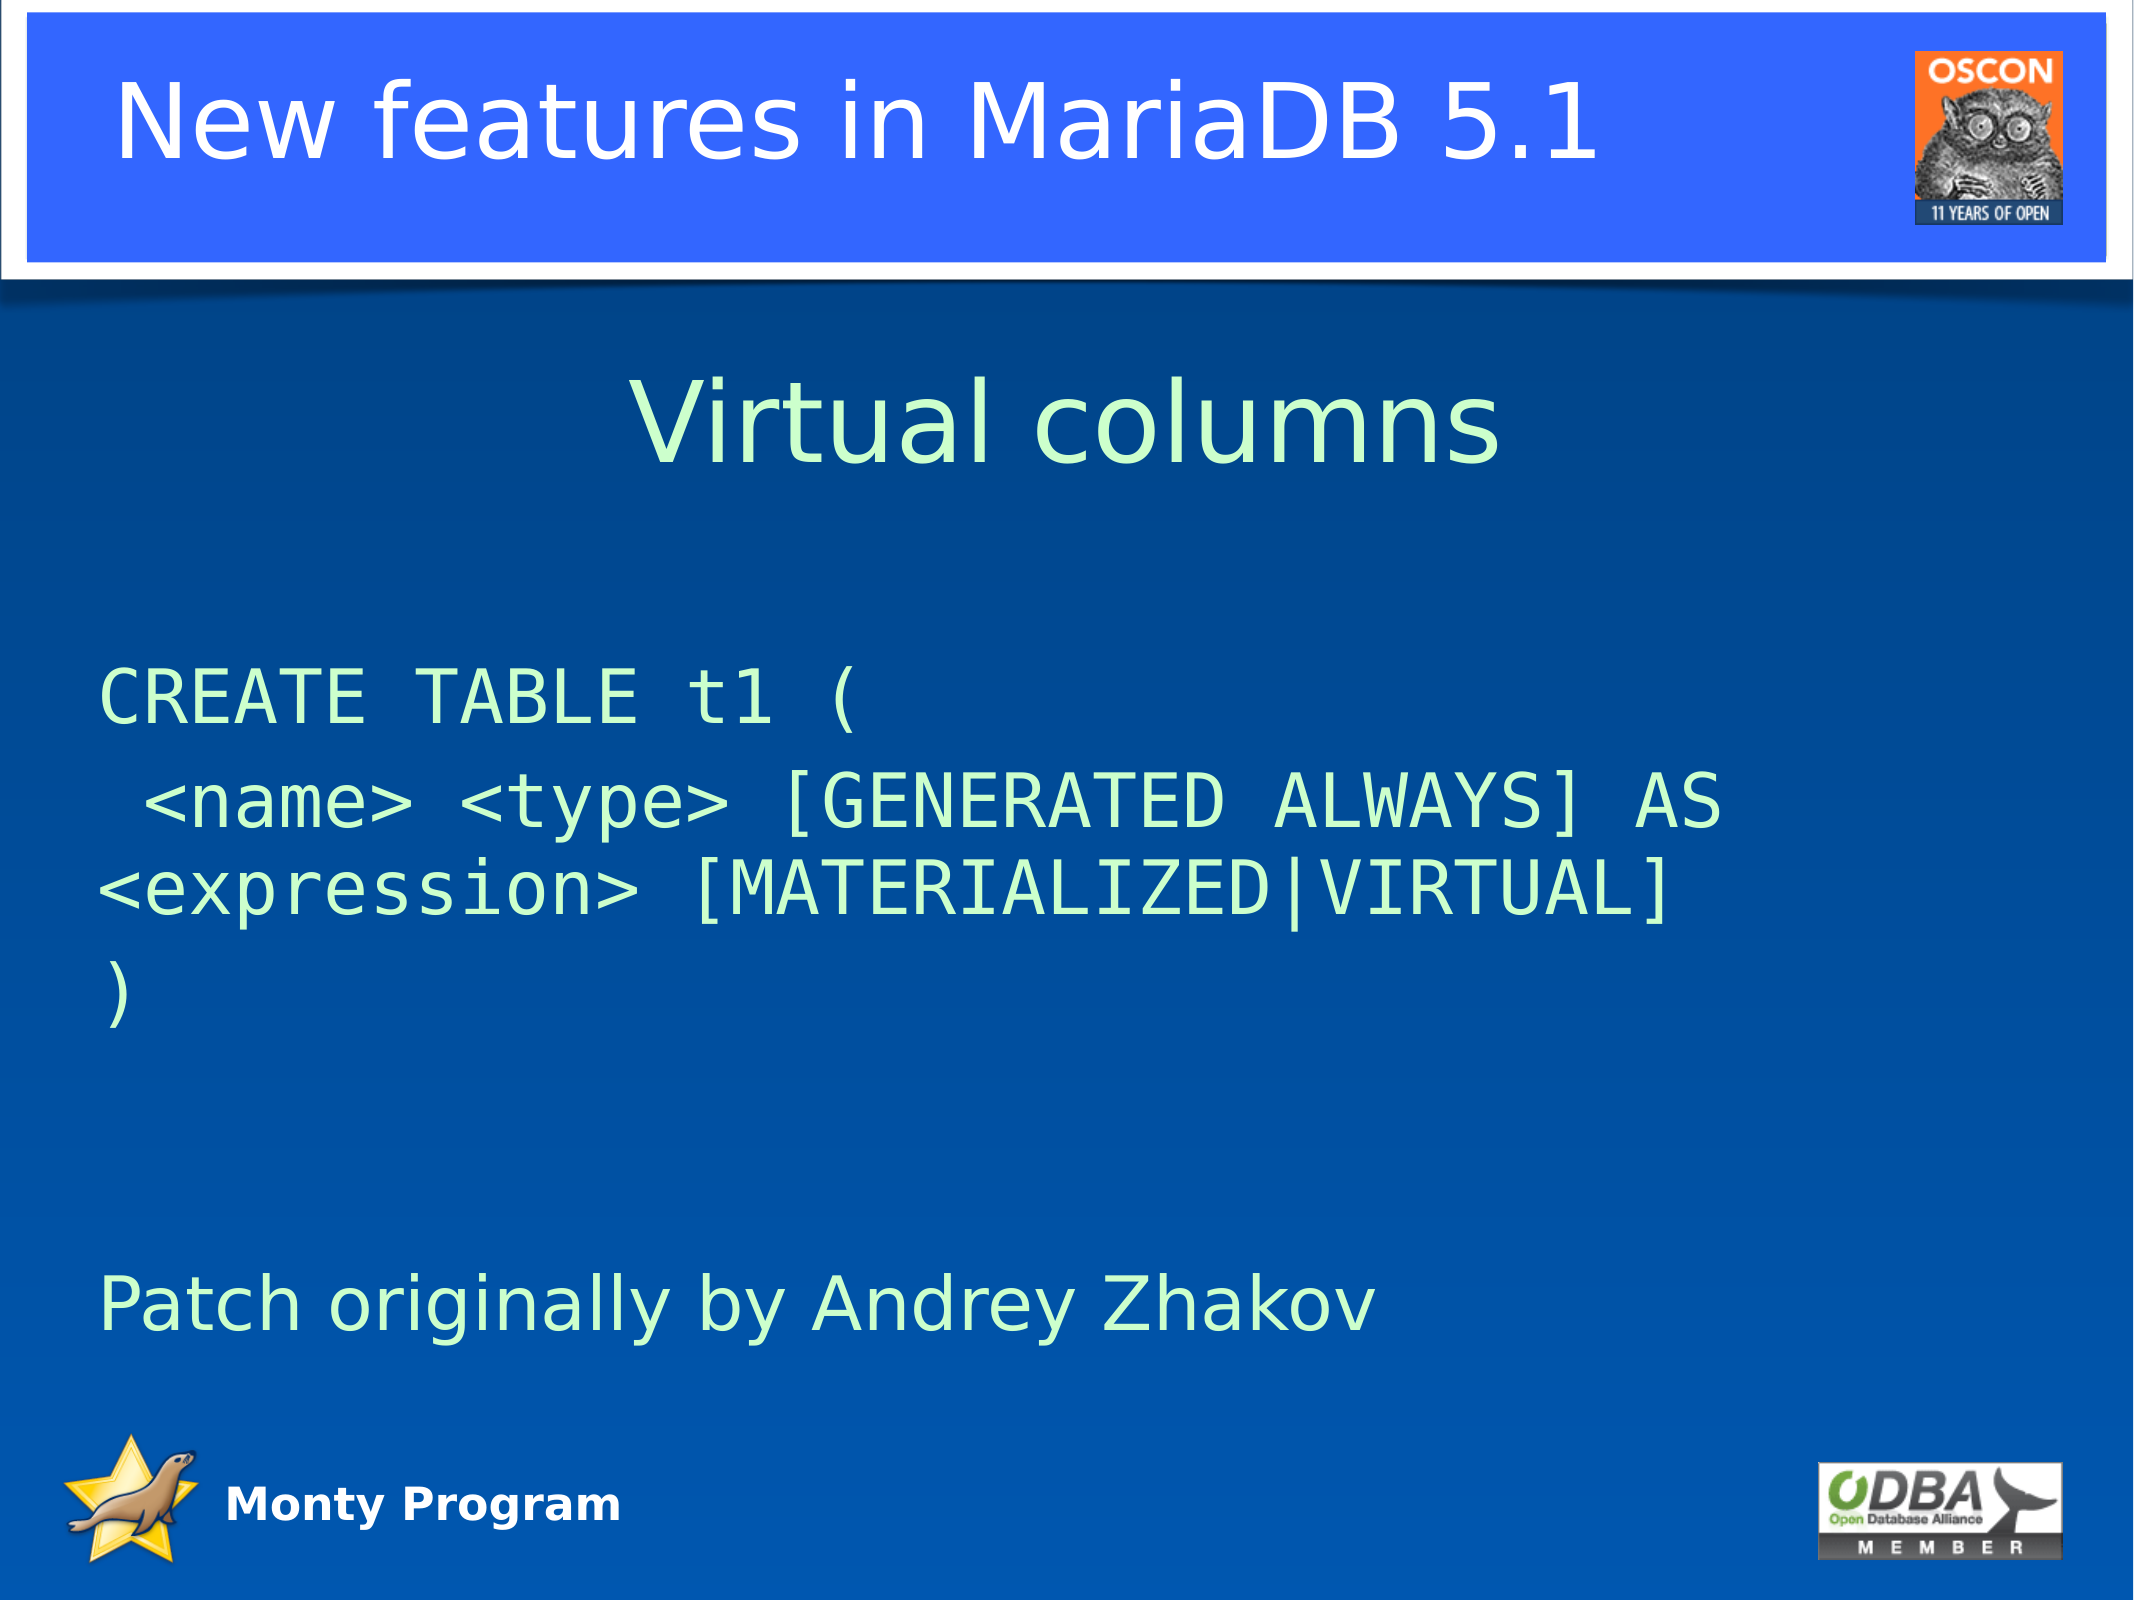

# New features in MariaDB 5.1
Virtual columns
CREATE TABLE t1 (
 <name> <type> [GENERATED ALWAYS] AS <expression> [MATERIALIZED|VIRTUAL]
)
Patch originally by Andrey Zhakov